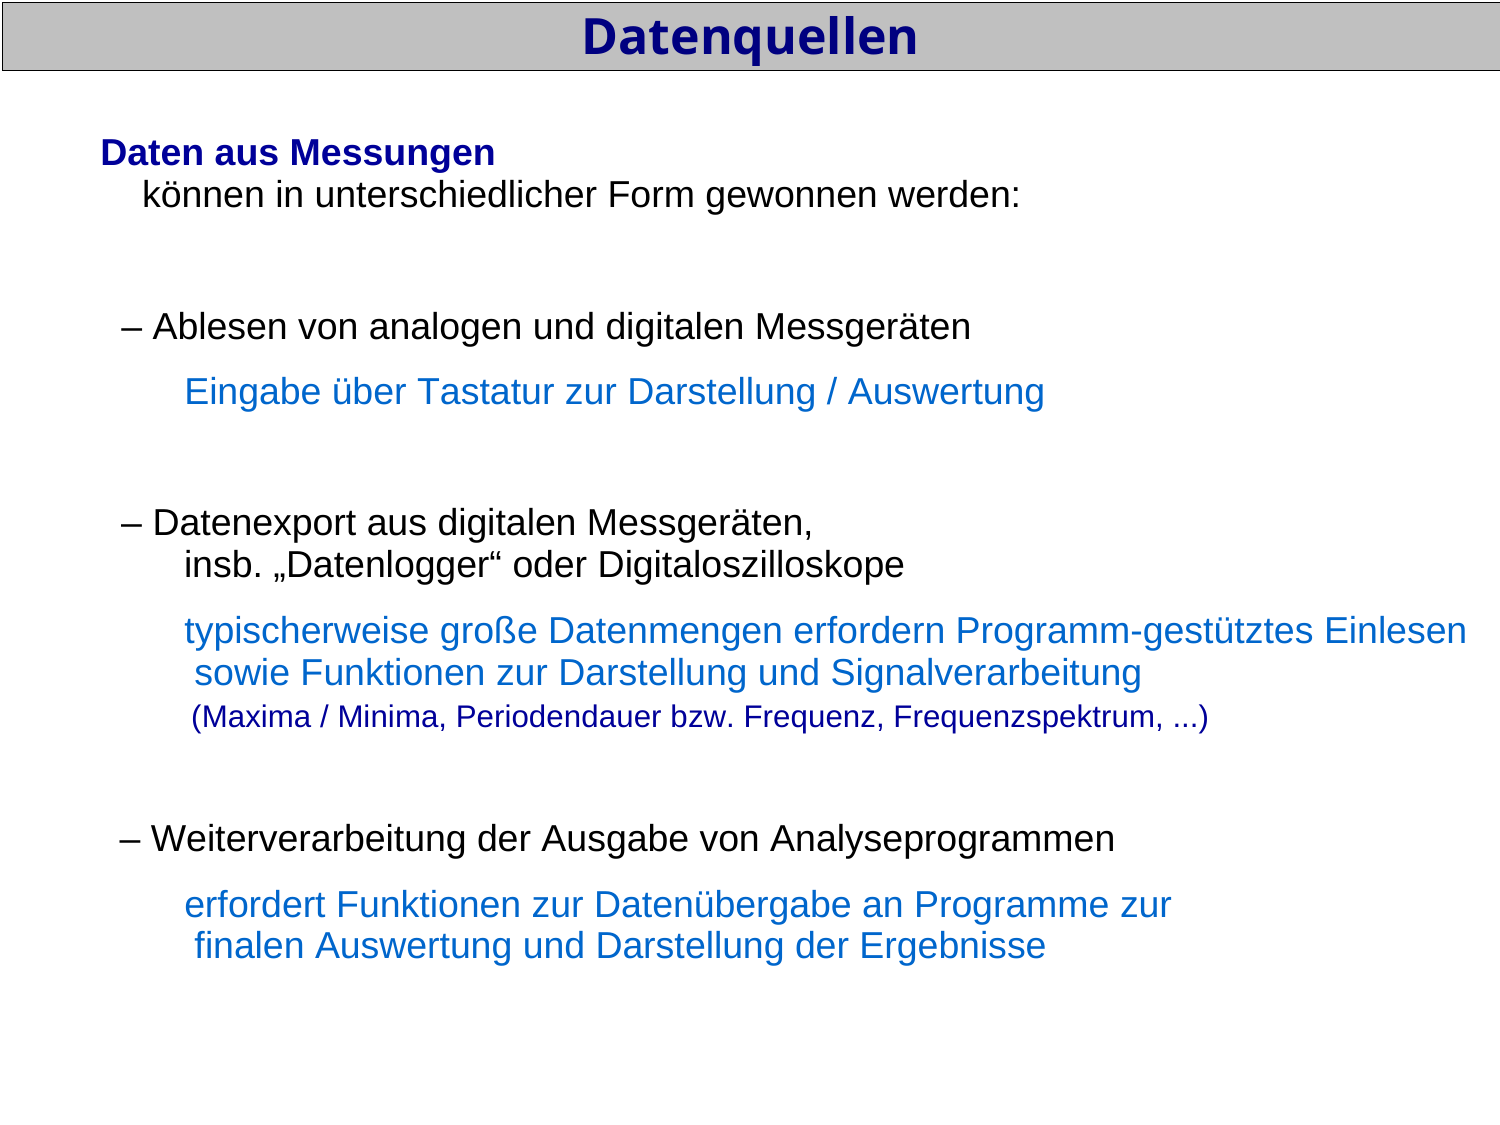

# Datenquellen
Daten aus Messungen
 können in unterschiedlicher Form gewonnen werden:
 – Ablesen von analogen und digitalen Messgeräten
 Eingabe über Tastatur zur Darstellung / Auswertung
 – Datenexport aus digitalen Messgeräten,
 insb. „Datenlogger“ oder Digitaloszilloskope
 typischerweise große Datenmengen erfordern Programm-gestütztes Einlesen
 sowie Funktionen zur Darstellung und Signalverarbeitung
 (Maxima / Minima, Periodendauer bzw. Frequenz, Frequenzspektrum, ...)
 – Weiterverarbeitung der Ausgabe von Analyseprogrammen
 erfordert Funktionen zur Datenübergabe an Programme zur
 finalen Auswertung und Darstellung der Ergebnisse